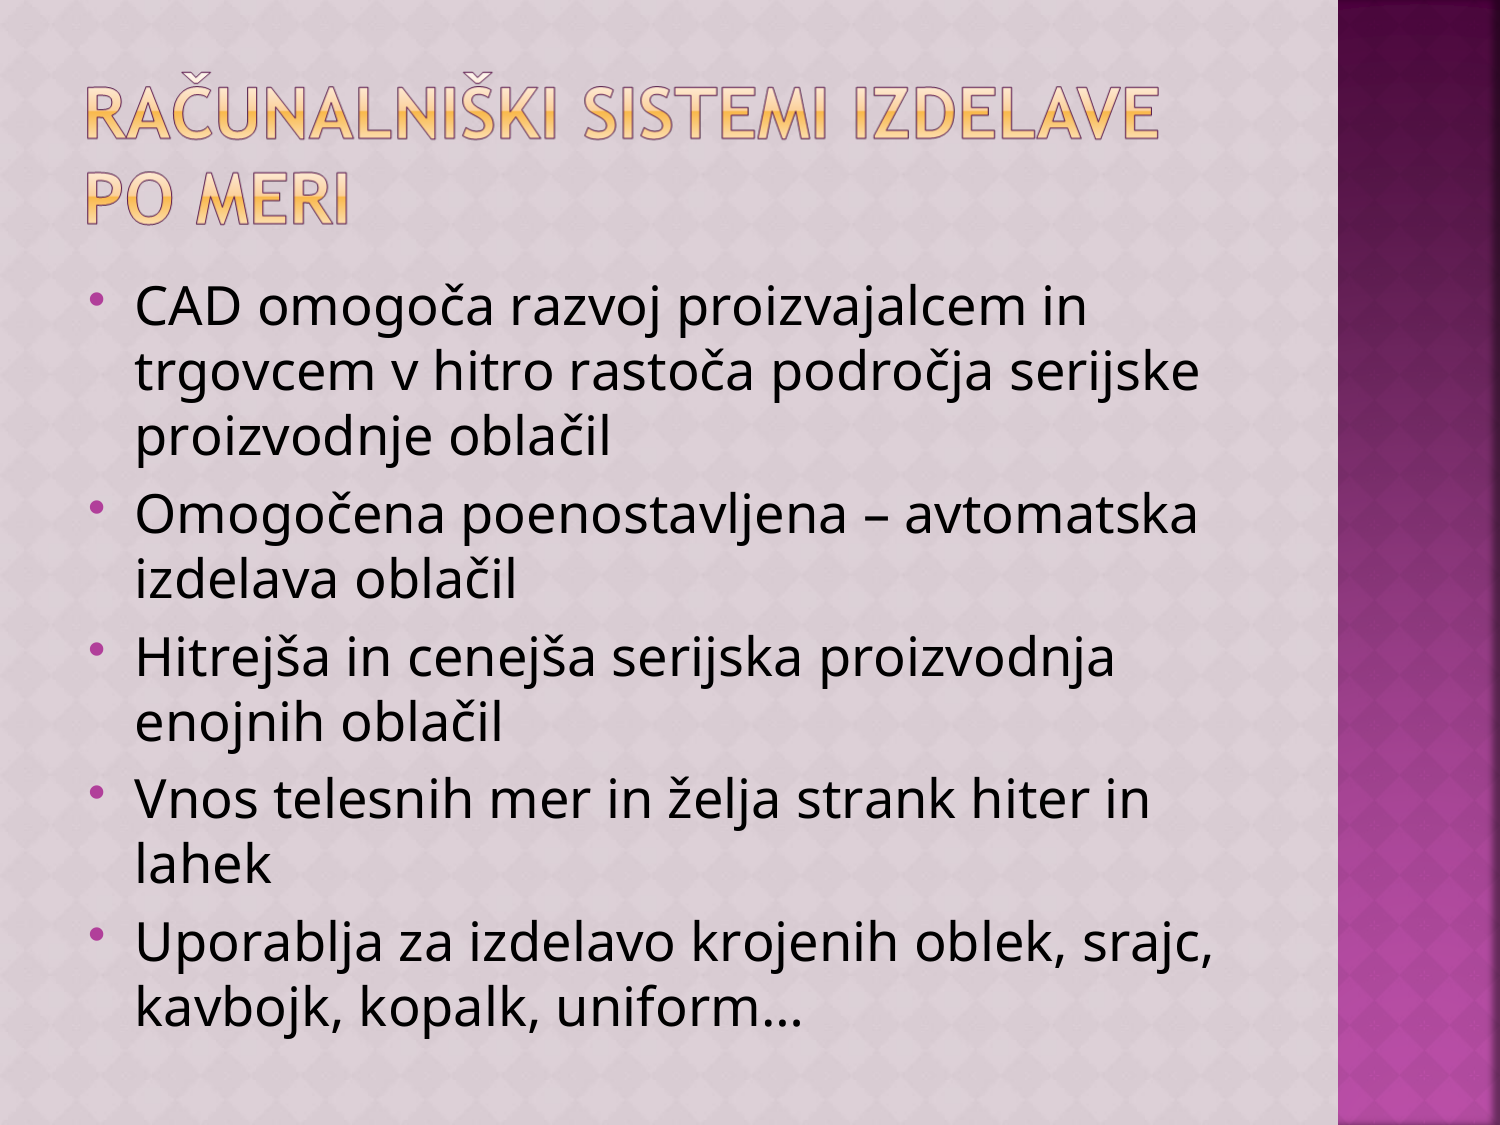

# CAD omogoča razvoj proizvajalcem in trgovcem v hitro rastoča področja serijske proizvodnje oblačil
Omogočena poenostavljena – avtomatska izdelava oblačil
Hitrejša in cenejša serijska proizvodnja enojnih oblačil
Vnos telesnih mer in želja strank hiter in lahek
Uporablja za izdelavo krojenih oblek, srajc, kavbojk, kopalk, uniform…